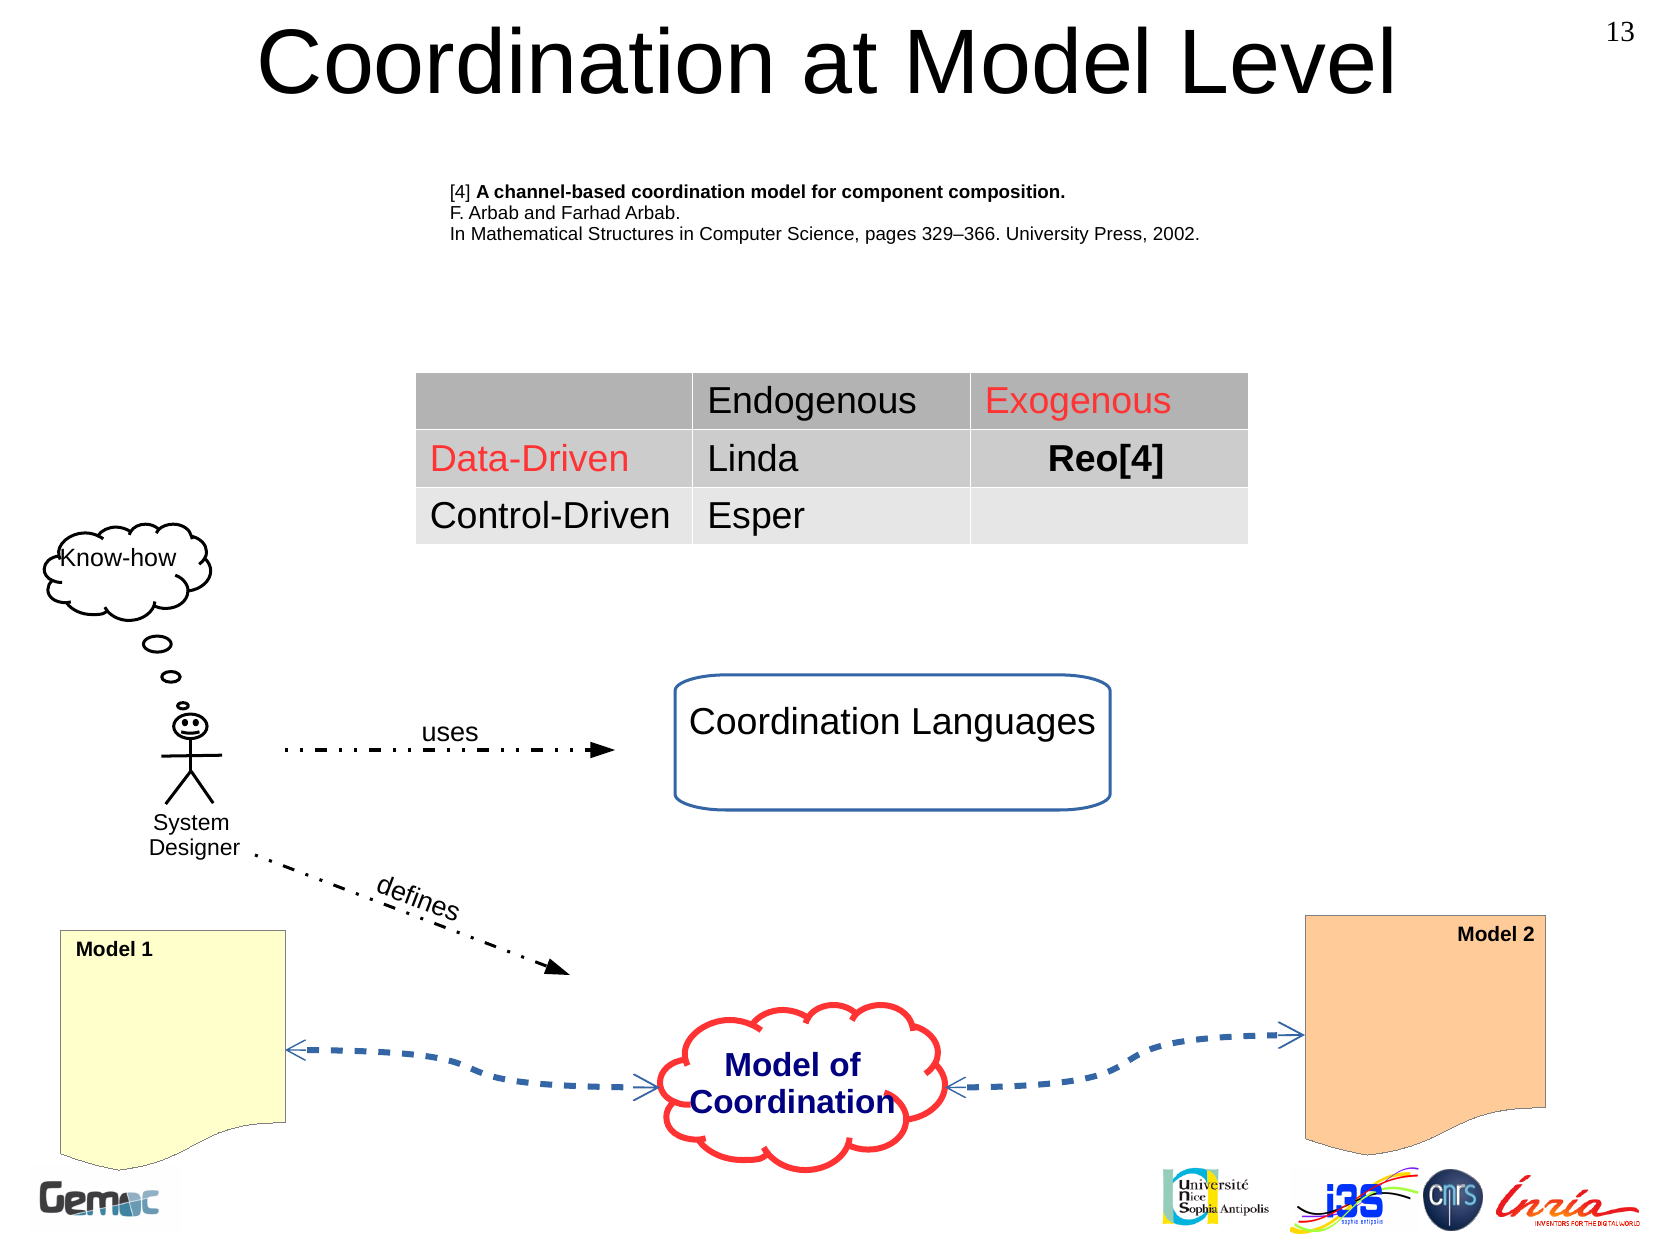

# Coordination at Model Level
13
[4] A channel-based coordination model for component composition.
F. Arbab and Farhad Arbab.
In Mathematical Structures in Computer Science, pages 329–366. University Press, 2002.
| | Endogenous | Exogenous |
| --- | --- | --- |
| Data-Driven | Linda | Reo[4] |
| Control-Driven | Esper | |
Know-how
Coordination Languages
uses
System
Designer
defines
Model 2
Model 1
Model of
Coordination
Language 2
Language 2
Language 2
Language 2
Language 2
Language 2
 generates
 generates
 generates
 generates
 generates
 generates
Conforms to
Conforms to
Conforms to
Conforms to
Conforms to
Conforms to
System
Designer
System
Designer
System
Designer
System
Designer
System
Designer
System
Designer
defines
defines
defines
defines
defines
defines
Model 1
Model 2
Model 3
Model 1
Model 2
Model 3
Model 1
Model 2
Model 3
Model 1
Model 2
Model 3
Model 1
Model 2
Model 3
Model 1
Model 2
Model 3
 Coordination
/
Communication
 Coordination
/
Communication
 Coordination
/
Communication
 Coordination
/
Communication
 Coordination
/
Communication
 Coordination
/
Communication
Model A
Model B
Model B
Model A
Model B
Model B
Model A
Model B
Model B
Model A
Model B
Model B
Model A
Model B
Model B
Model A
Model B
Model B